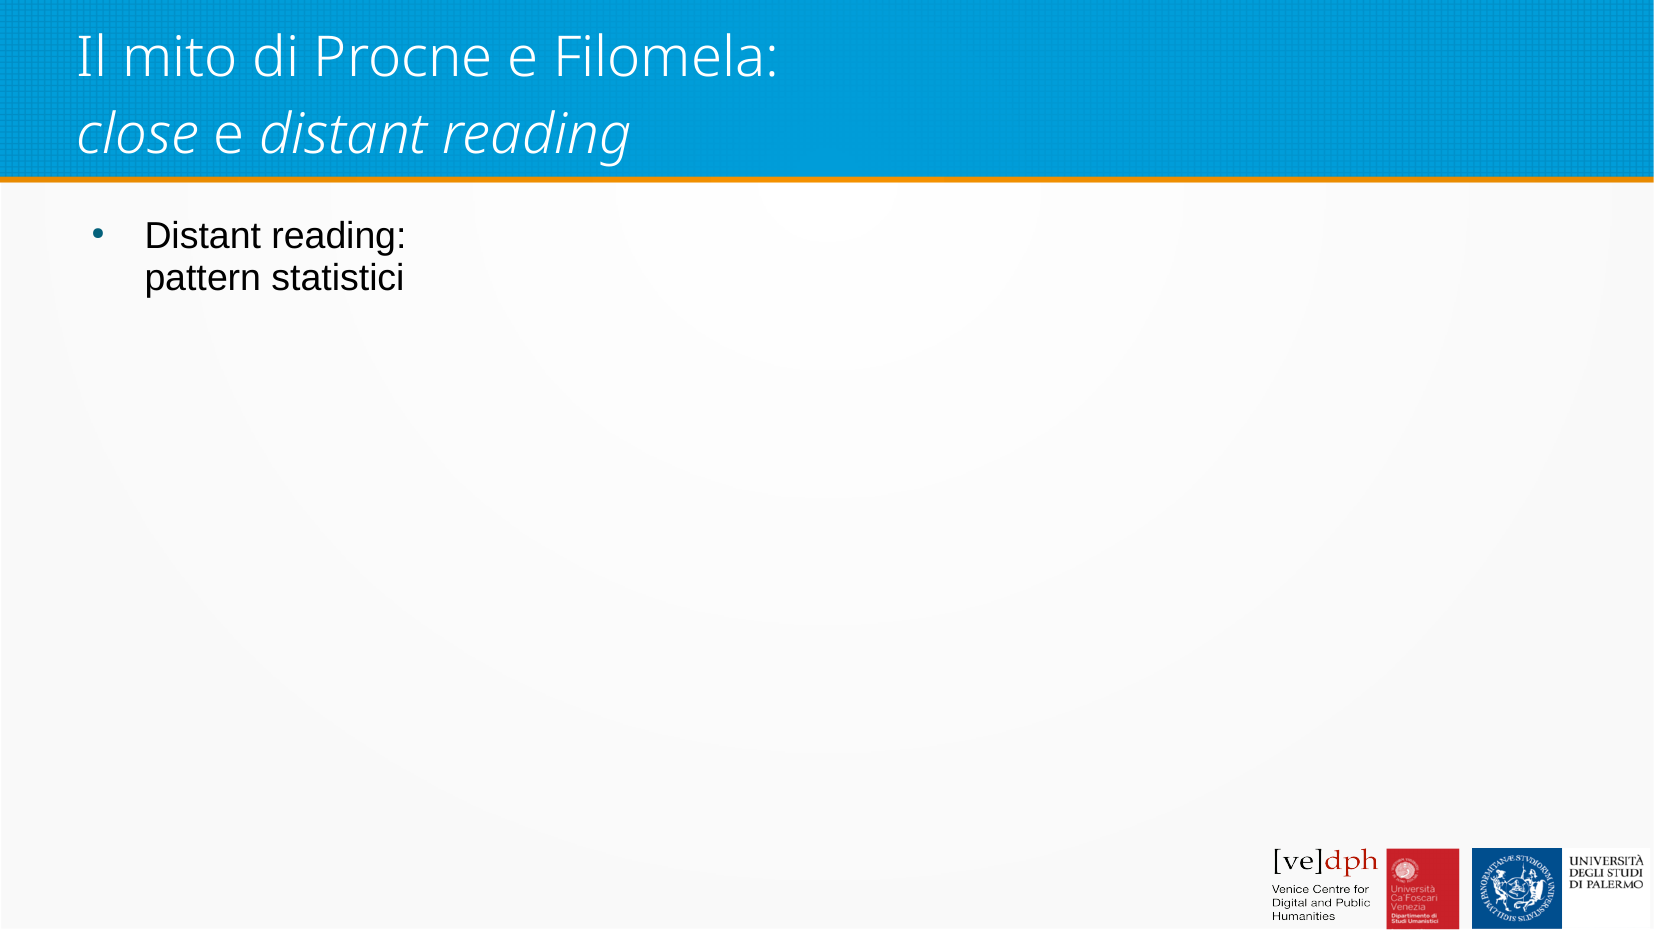

# Il mito di Procne e Filomela: close e distant reading
Distant reading:
pattern statistici